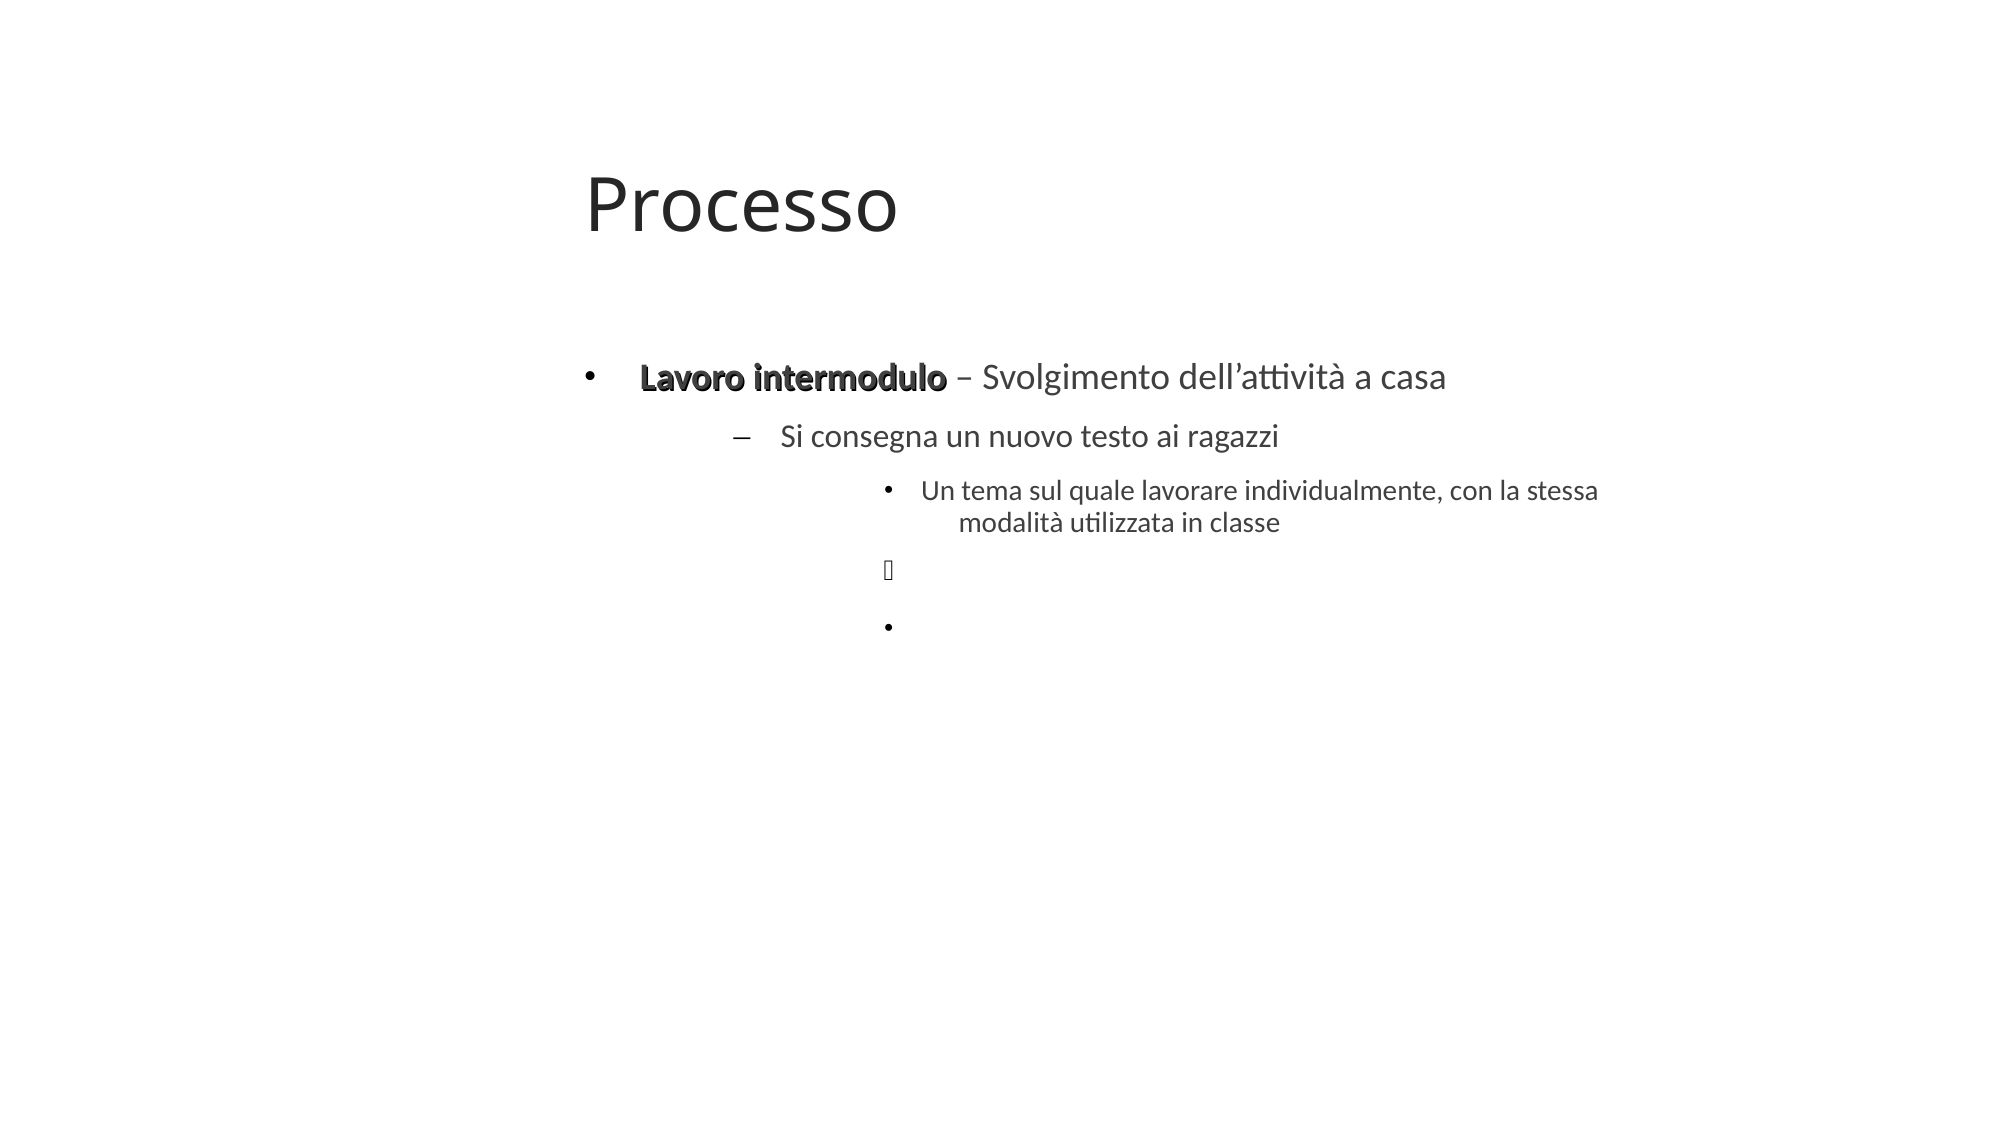

# Processo
Lavoro intermodulo – Svolgimento dell’attività a casa
Si consegna un nuovo testo ai ragazzi
Un tema sul quale lavorare individualmente, con la stessa modalità utilizzata in classe